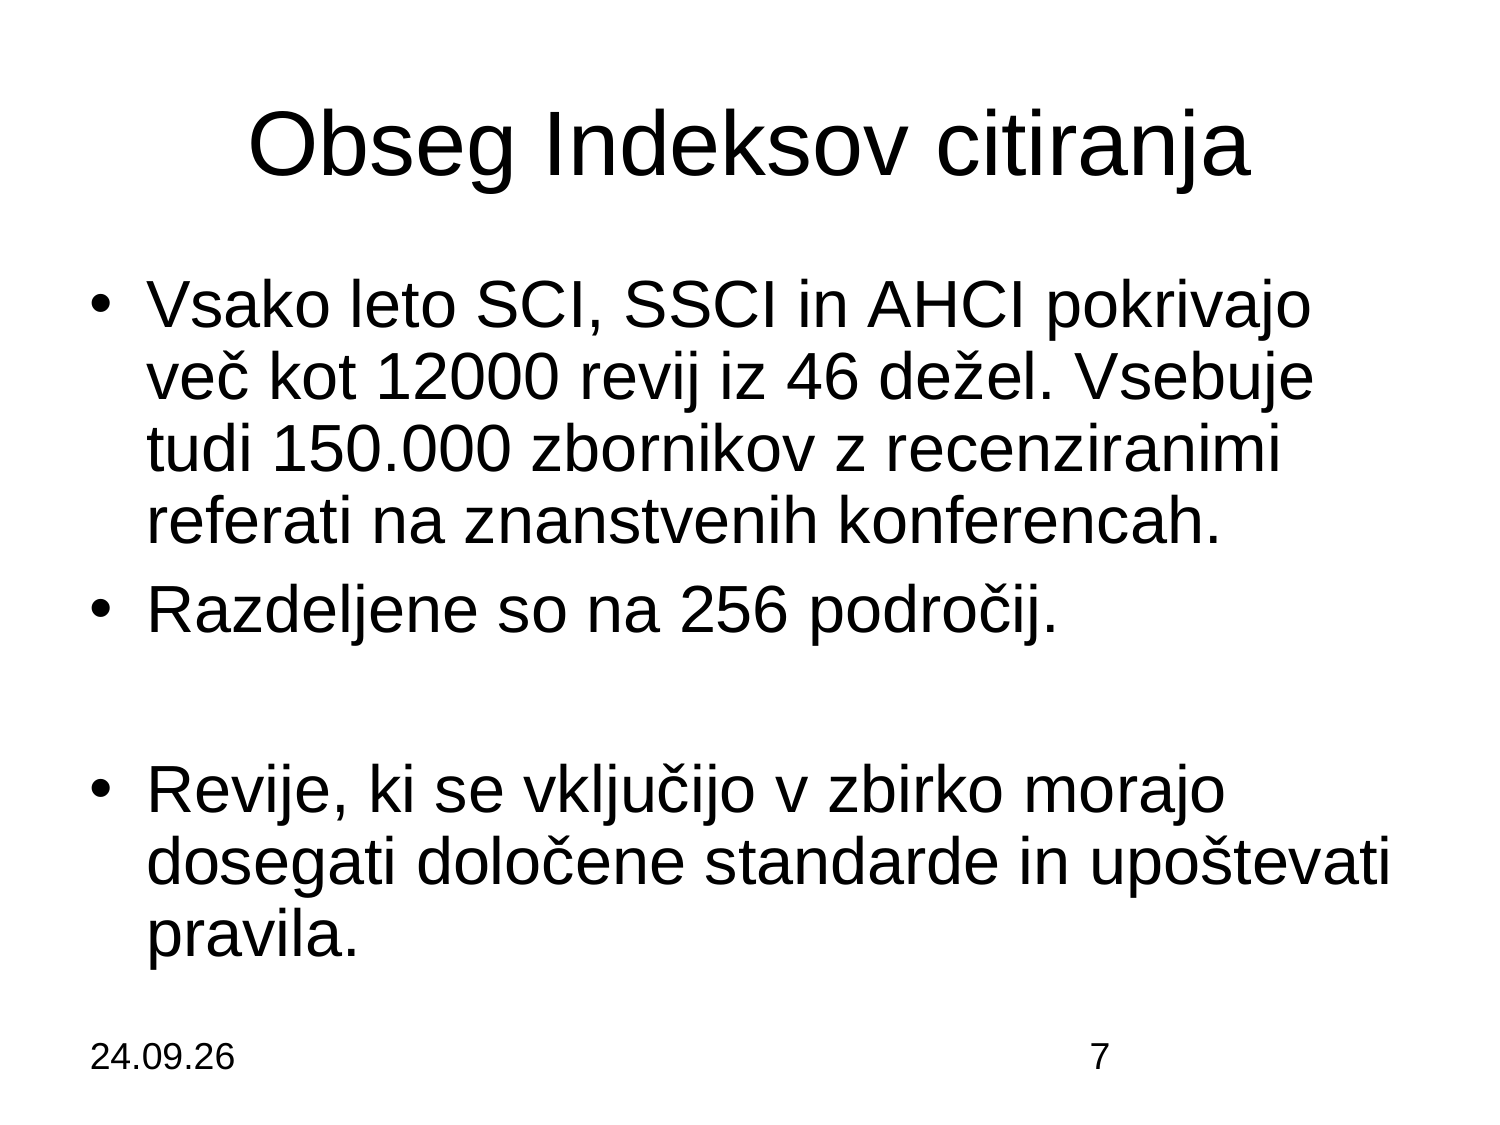

# Obseg Indeksov citiranja
Vsako leto SCI, SSCI in AHCI pokrivajo več kot 12000 revij iz 46 dežel. Vsebuje tudi 150.000 zbornikov z recenziranimi referati na znanstvenih konferencah.
Razdeljene so na 256 področij.
Revije, ki se vključijo v zbirko morajo dosegati določene standarde in upoštevati pravila.
7